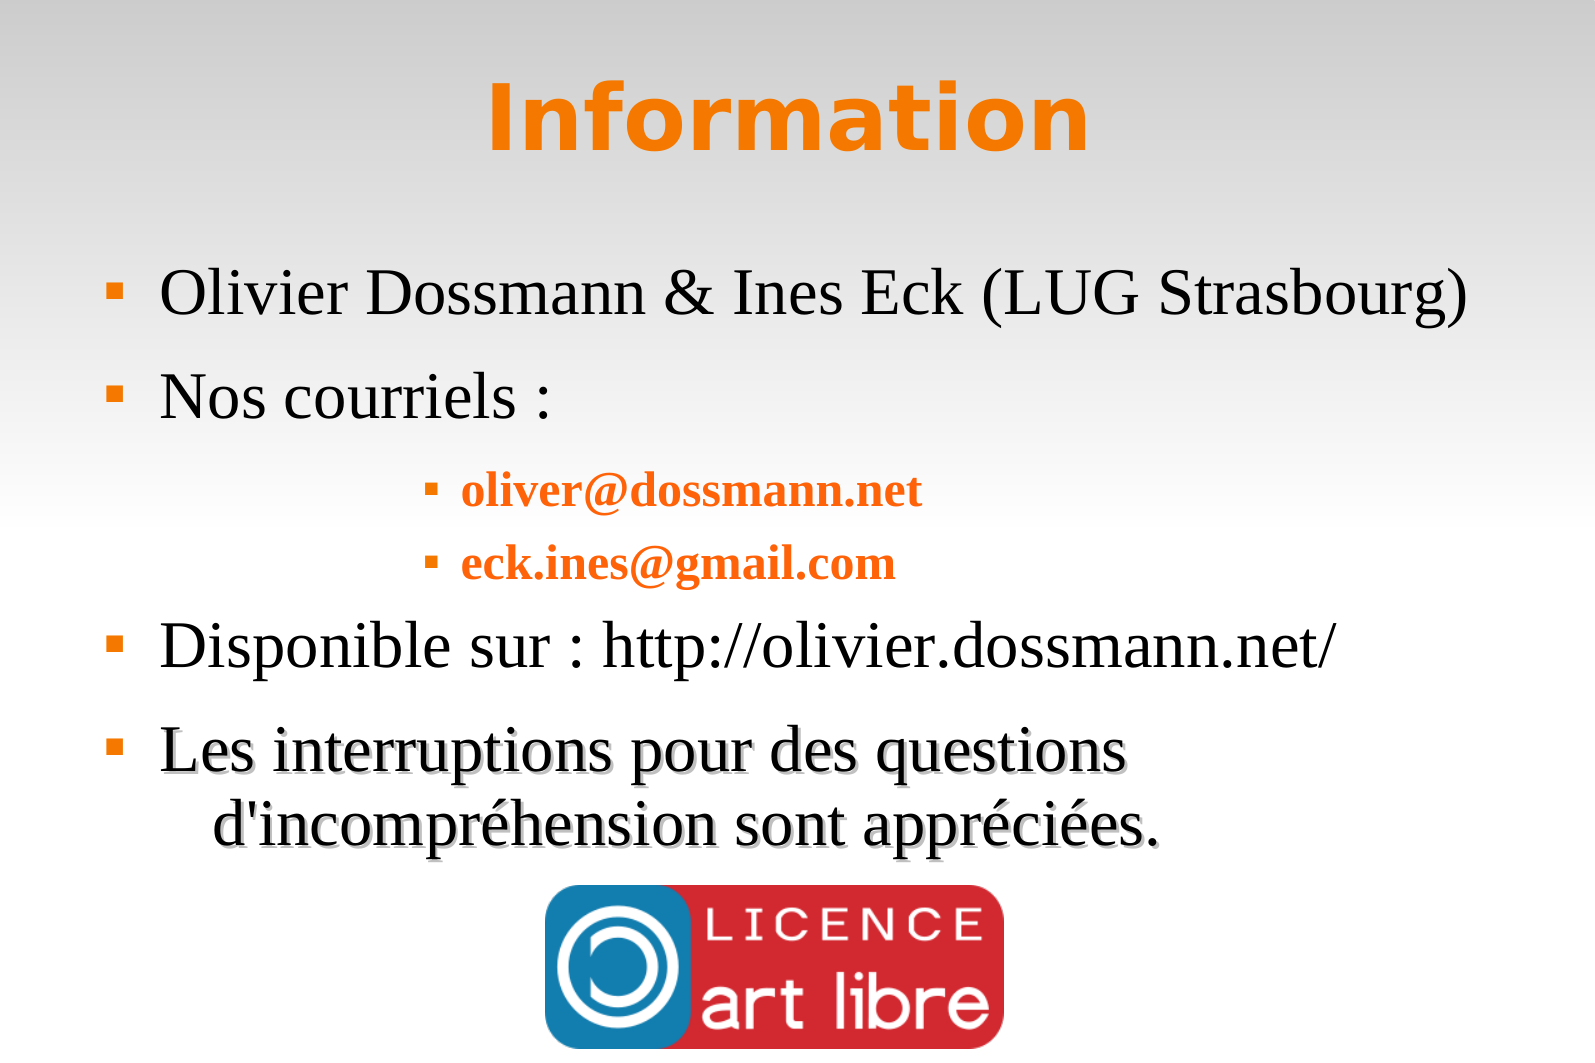

# Information
Olivier Dossmann & Ines Eck (LUG Strasbourg)
Nos courriels :
oliver@dossmann.net
eck.ines@gmail.com
Disponible sur : http://olivier.dossmann.net/
Les interruptions pour des questions d'incompréhension sont appréciées.